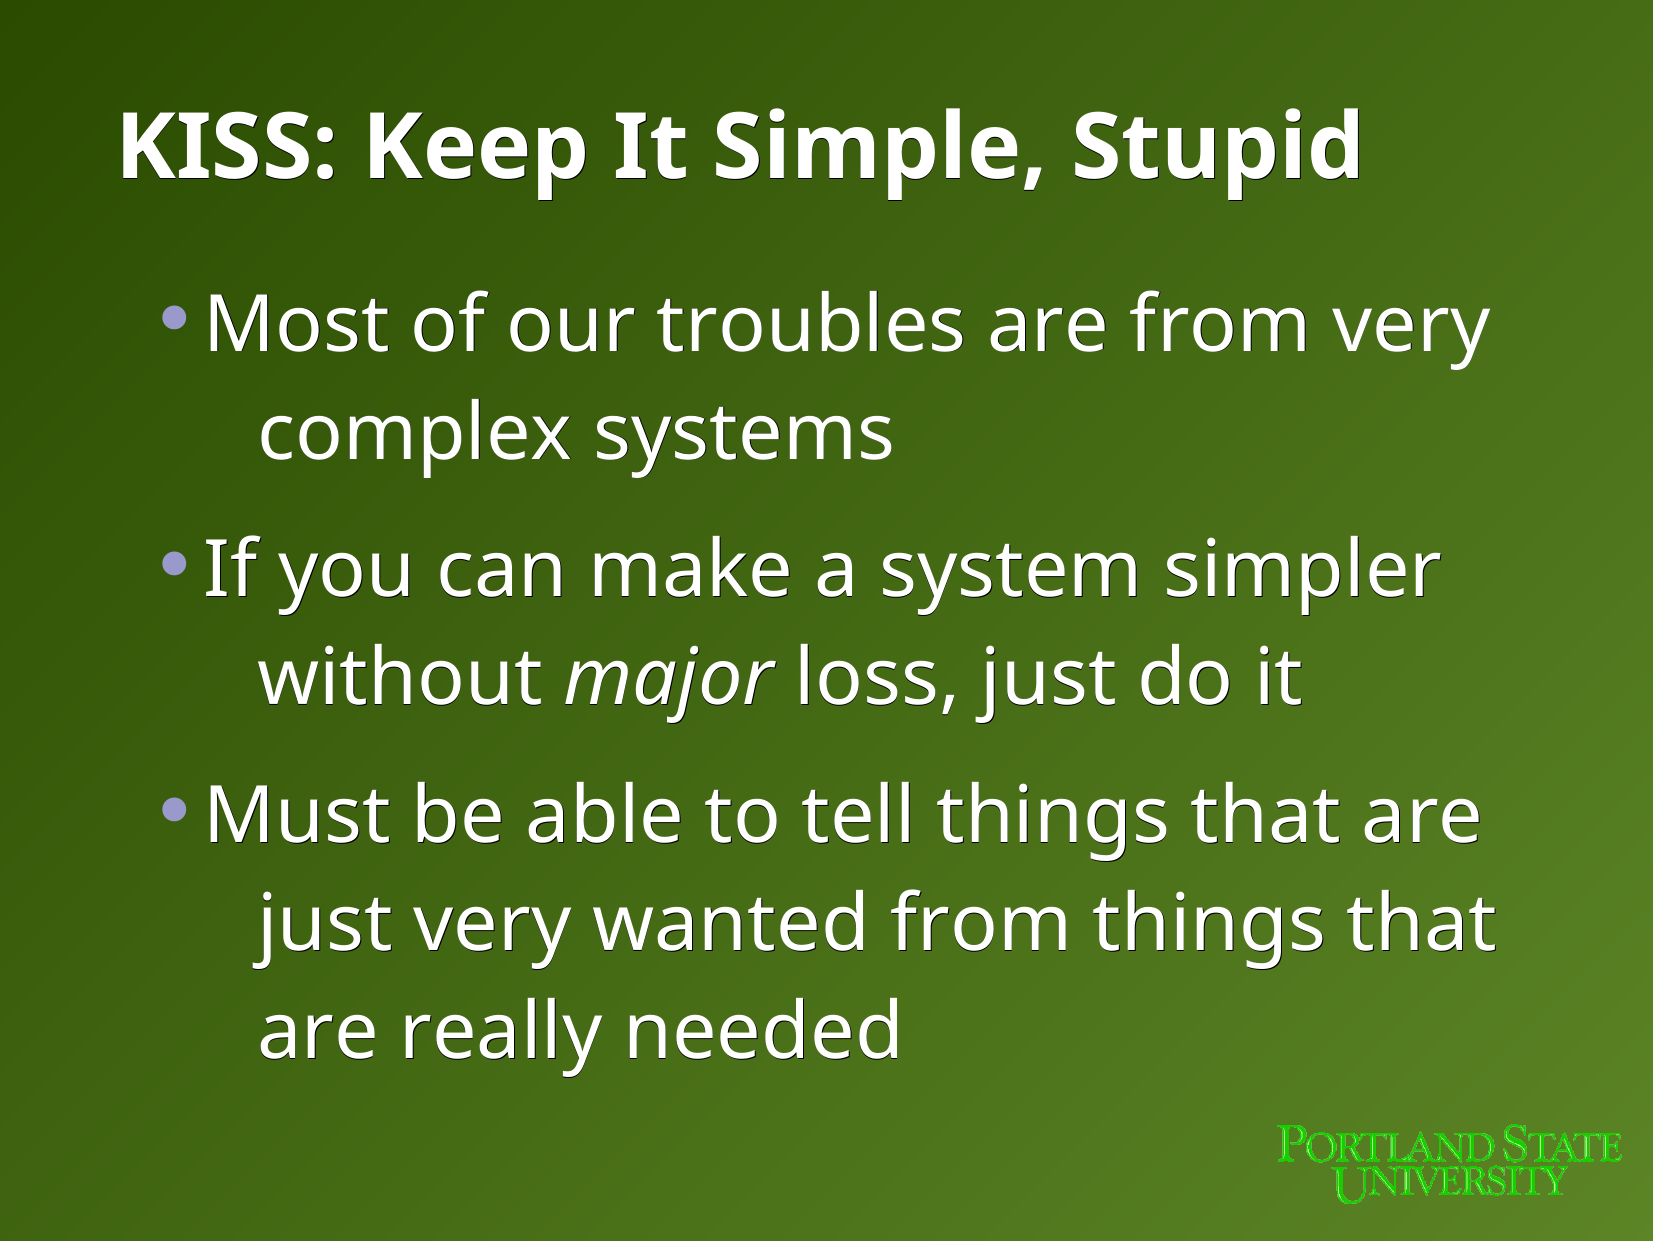

# KISS: Keep It Simple, Stupid
Most of our troubles are from very complex systems
If you can make a system simpler without major loss, just do it
Must be able to tell things that are just very wanted from things that are really needed